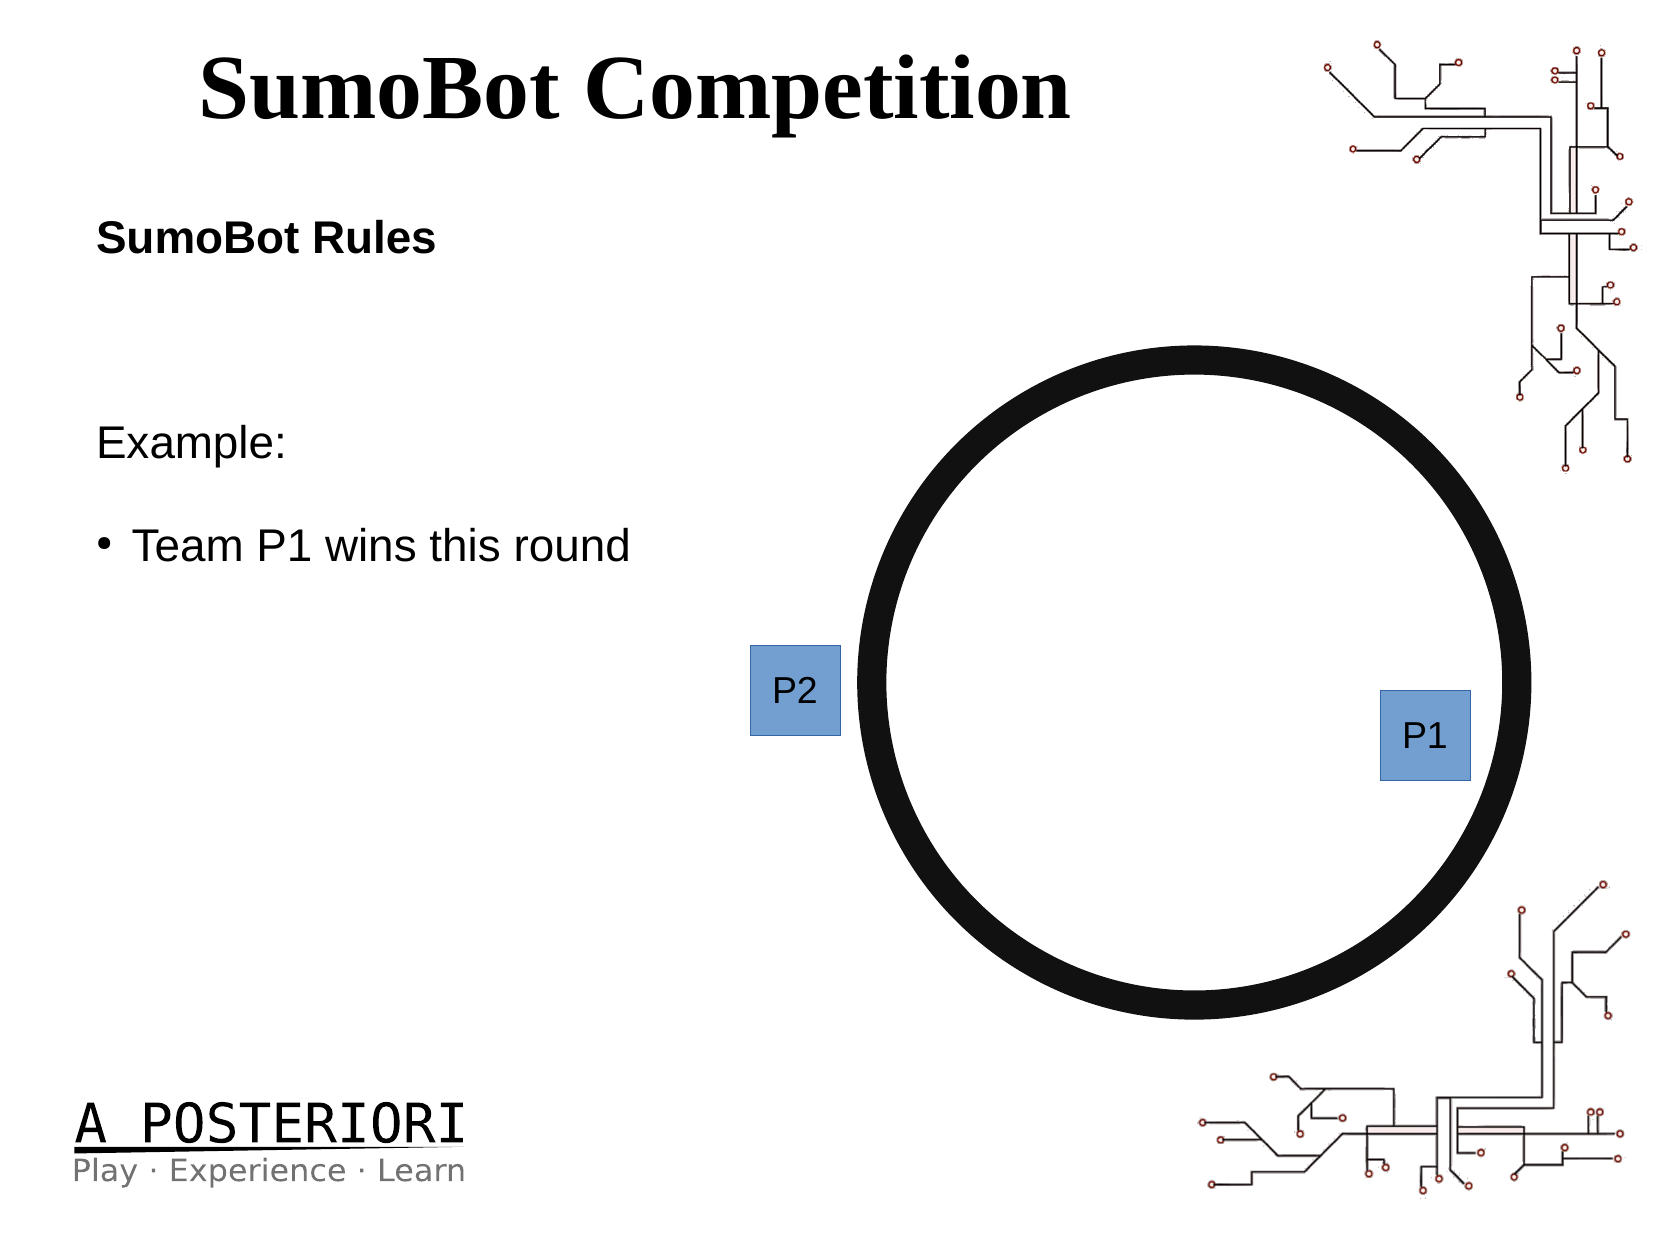

# SumoBot Competition
SumoBot Rules
Example:
Team P1 wins this round
P2
P1